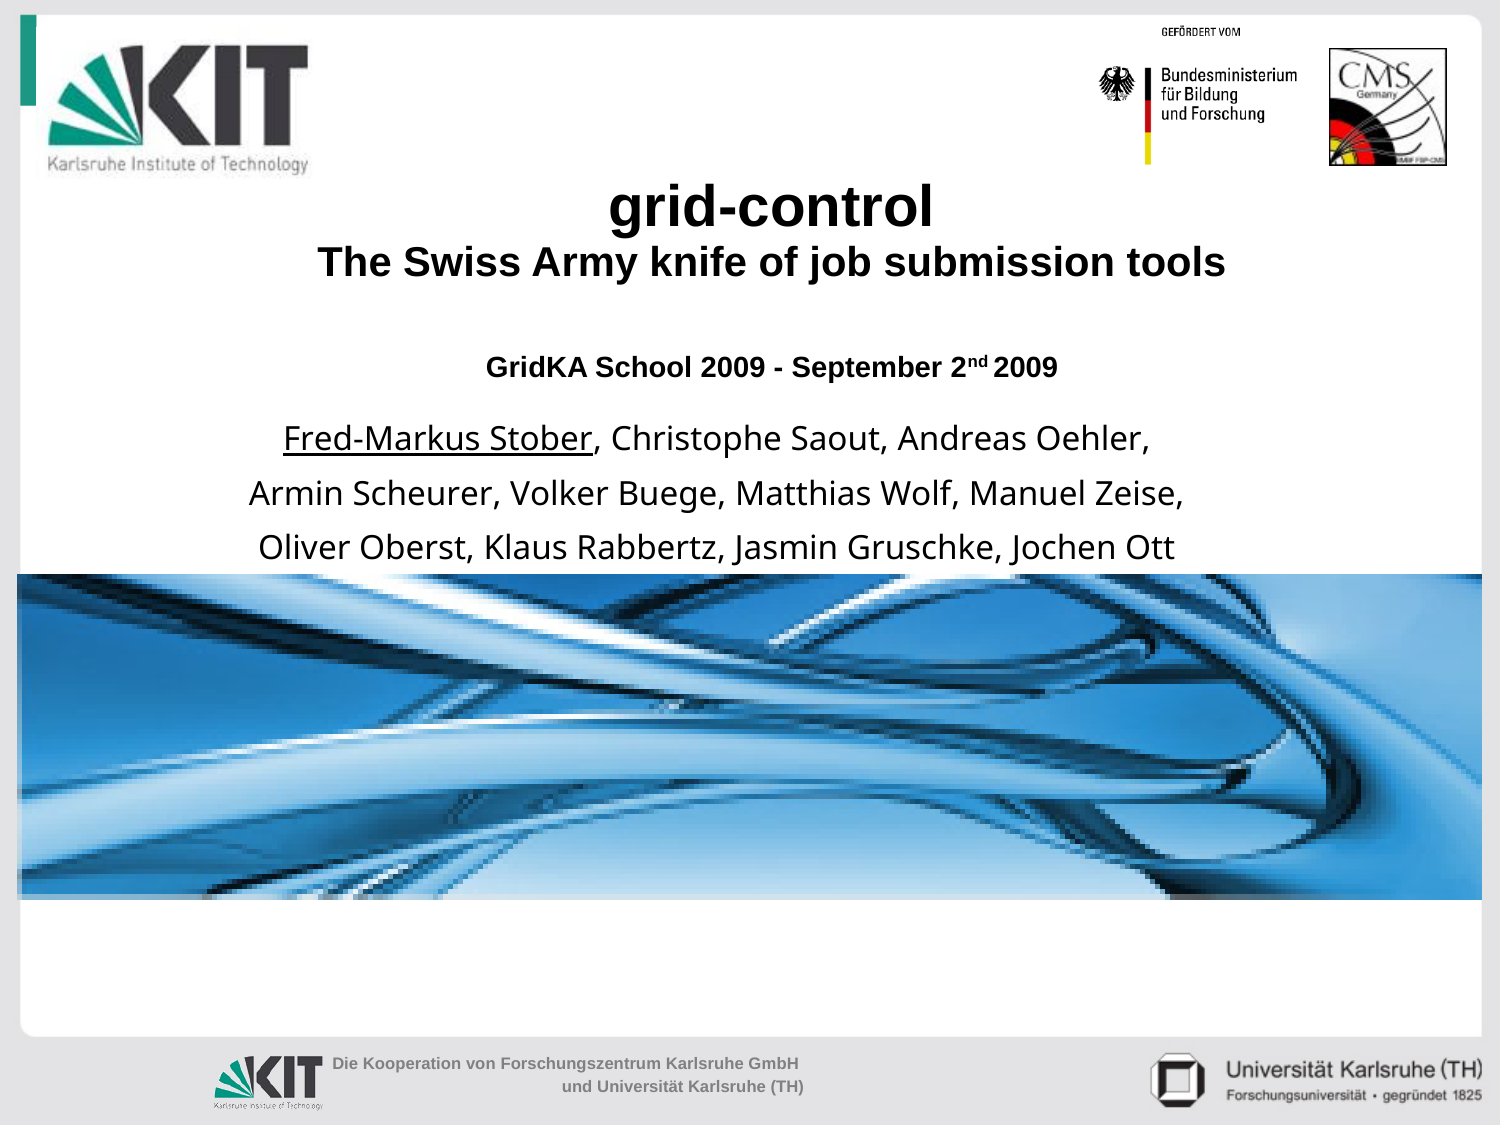

# grid-control The Swiss Army knife of job submission tools GridKA School 2009 - September 2nd 2009
Fred-Markus Stober, Christophe Saout, Andreas Oehler,
Armin Scheurer, Volker Buege, Matthias Wolf, Manuel Zeise,
Oliver Oberst, Klaus Rabbertz, Jasmin Gruschke, Jochen Ott